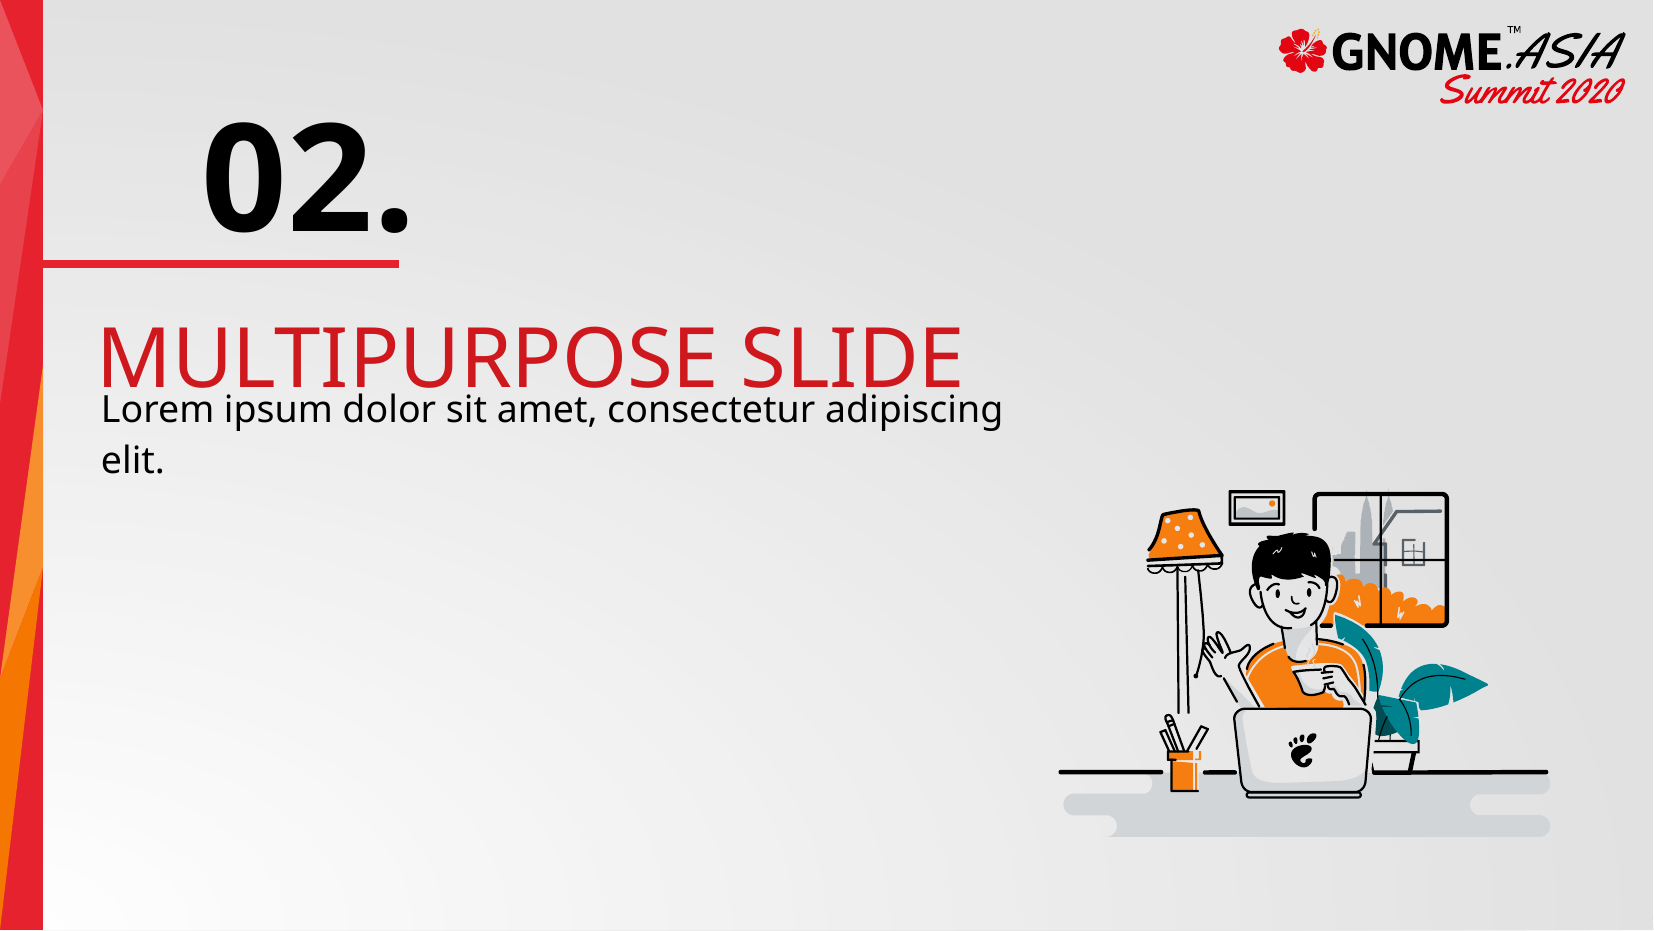

# 02.
MULTIPURPOSE SLIDE
Lorem ipsum dolor sit amet, consectetur adipiscing elit.